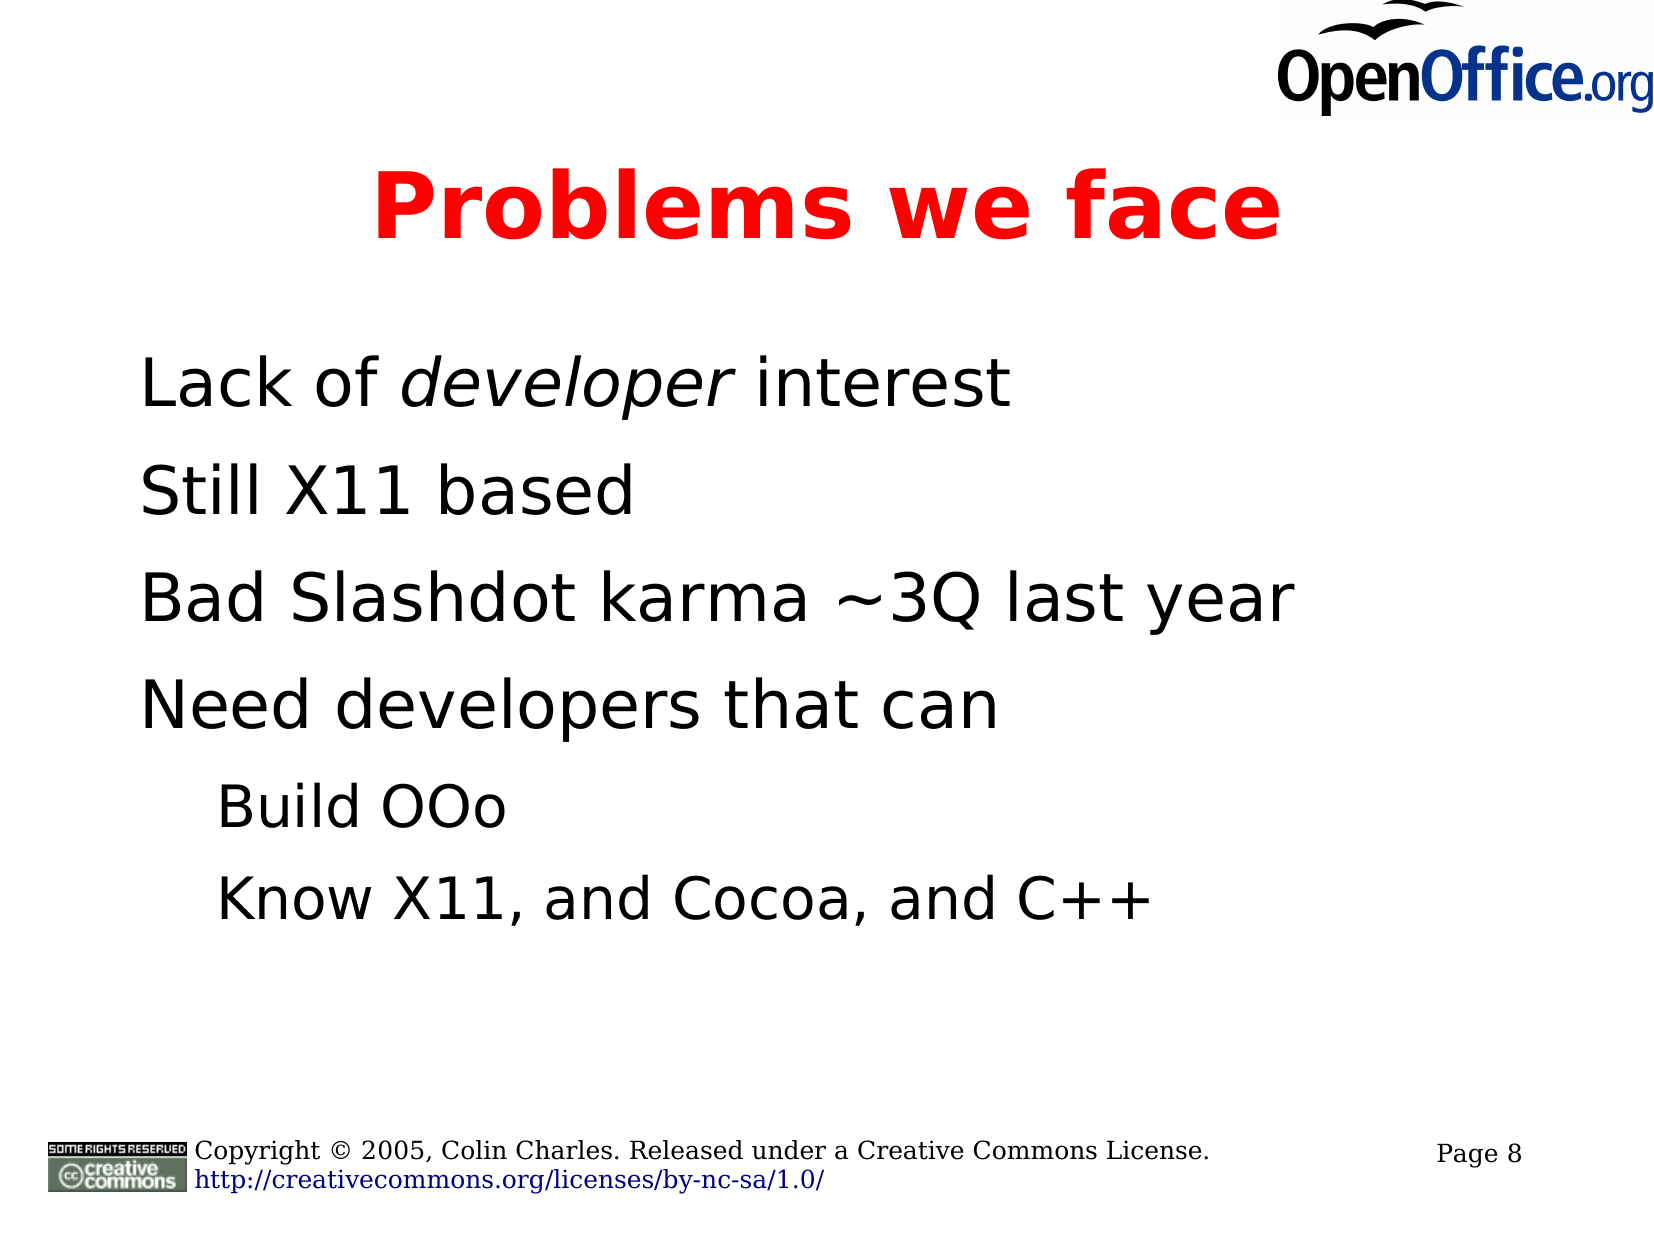

# Problems we face
Lack of developer interest
Still X11 based
Bad Slashdot karma ~3Q last year
Need developers that can
Build OOo
Know X11, and Cocoa, and C++